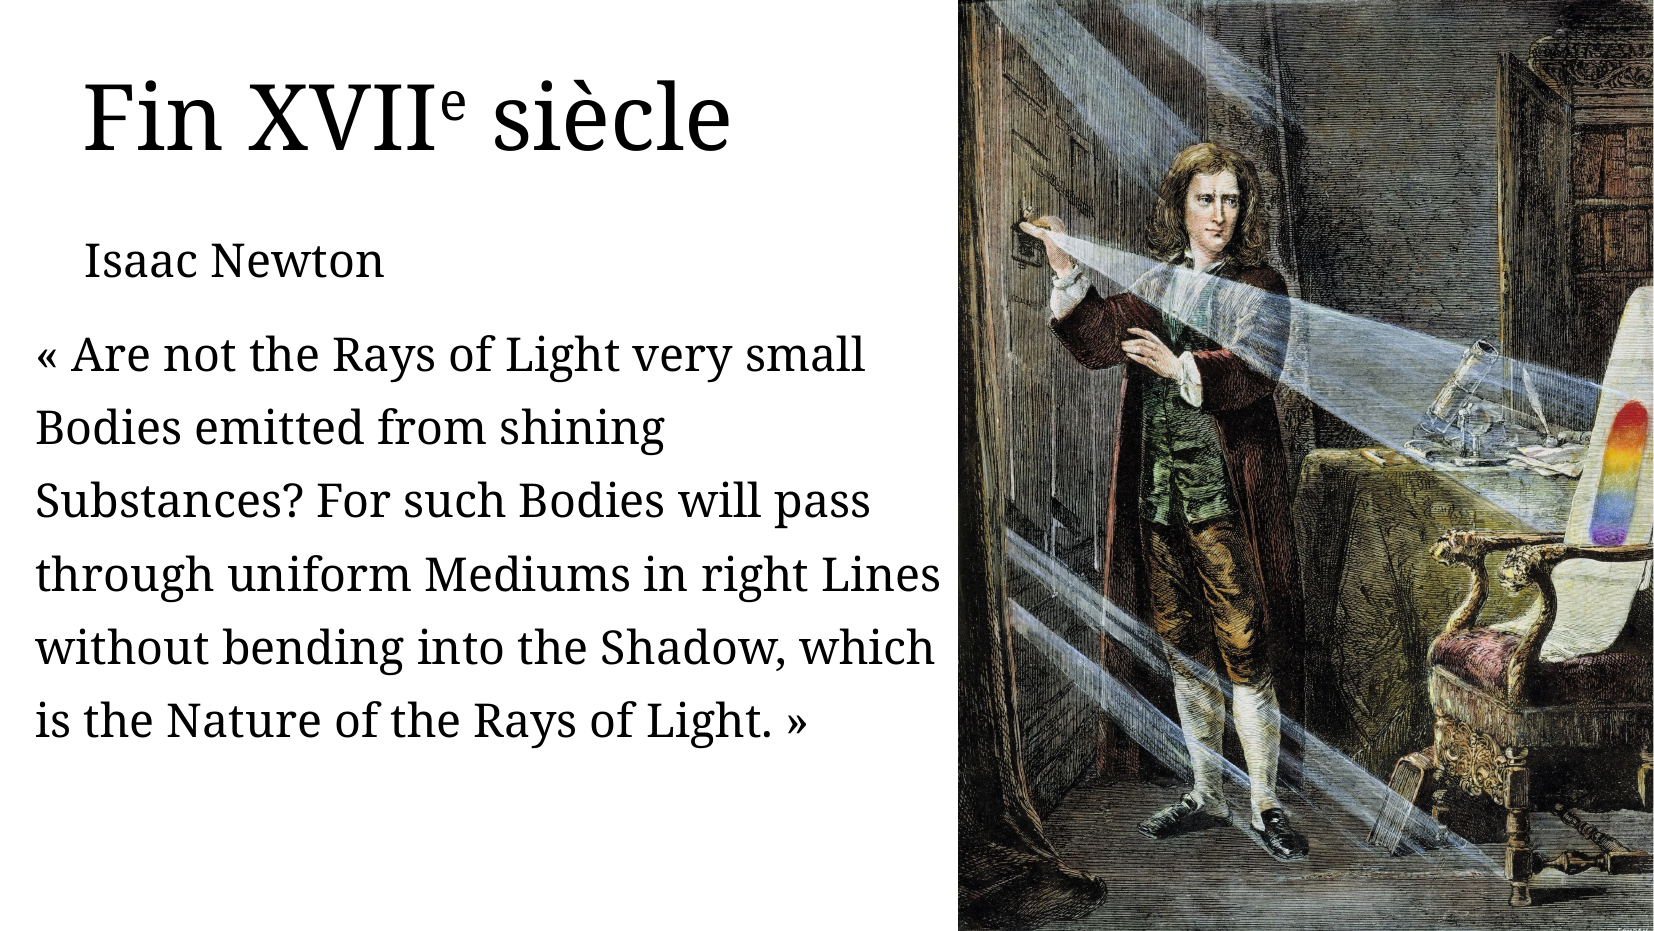

# Fin XVIIe siècle
Isaac Newton
« Are not the Rays of Light very small Bodies emitted from shining Substances? For such Bodies will pass through uniform Mediums in right Lines without bending into the Shadow, which is the Nature of the Rays of Light. »